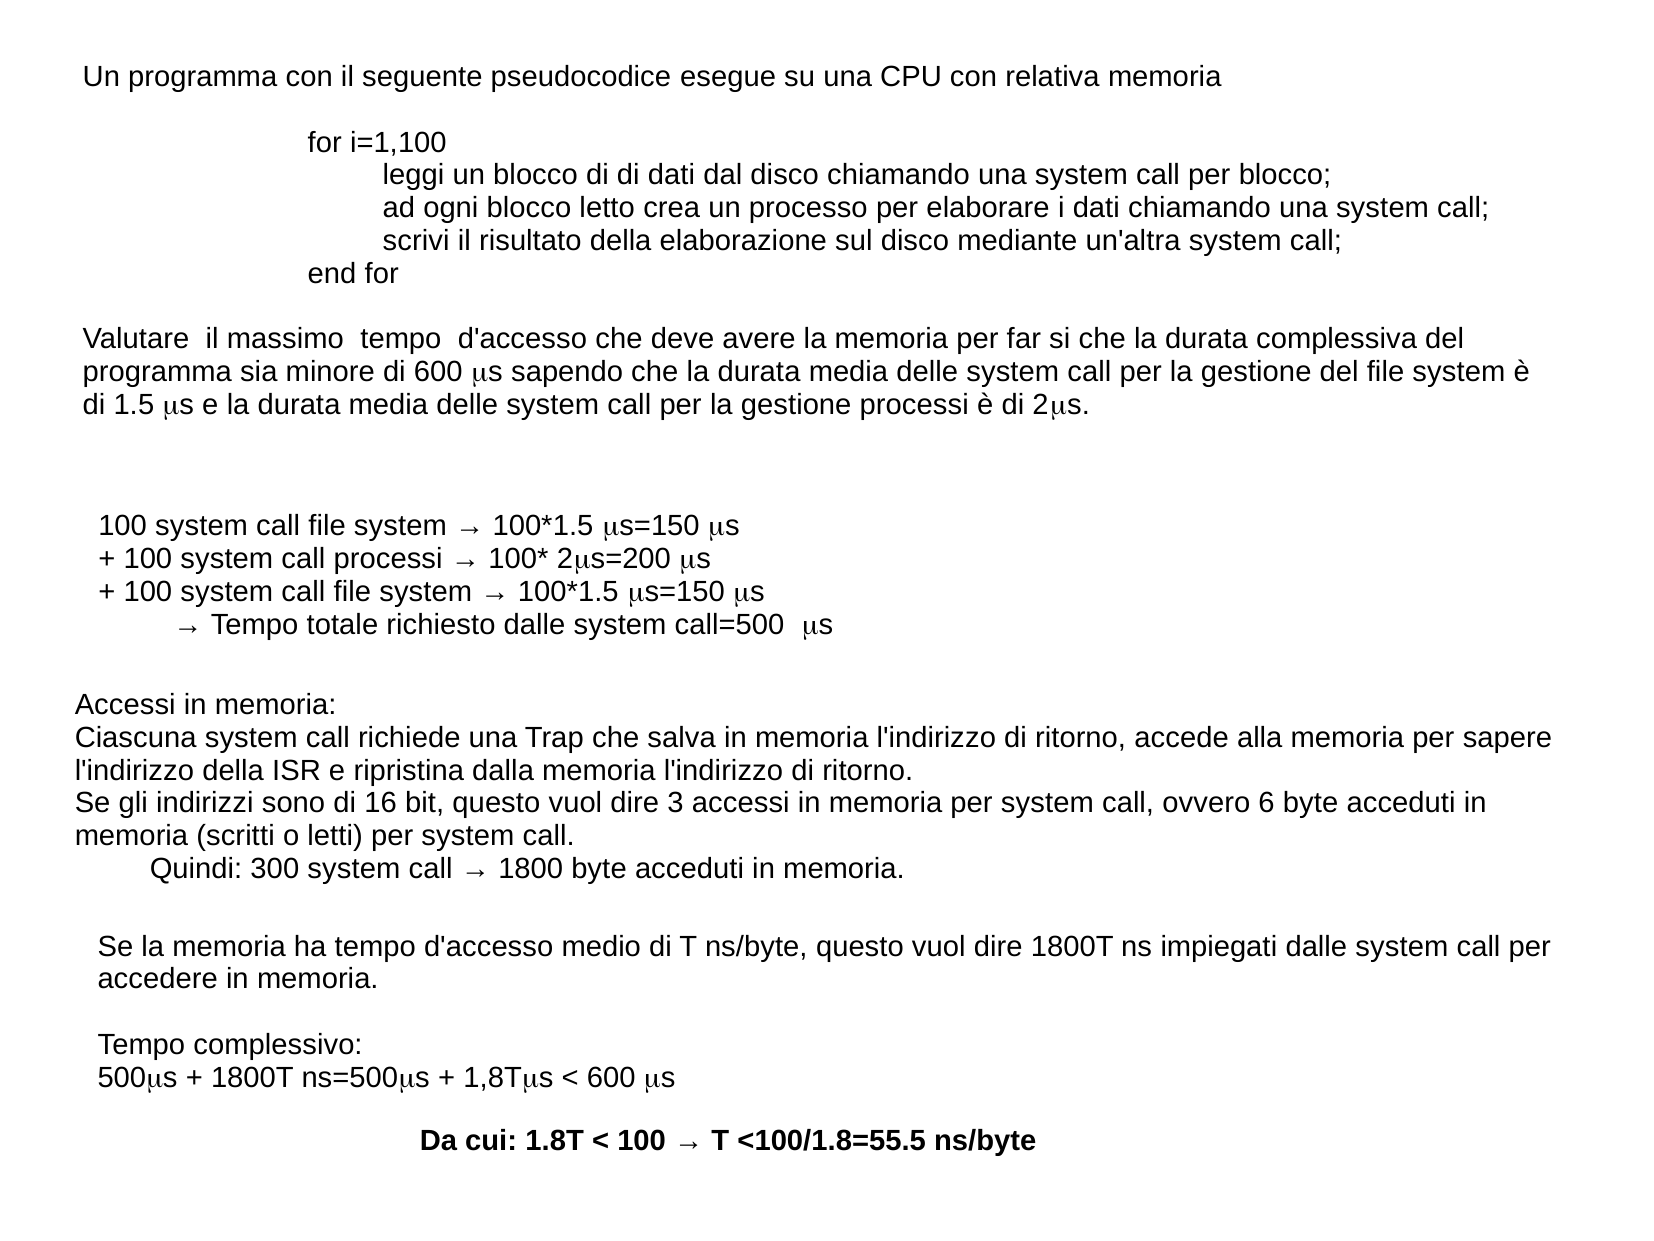

# Un programma con il seguente pseudocodice esegue su una CPU con relativa memoria
 			for i=1,100
 				leggi un blocco di di dati dal disco chiamando una system call per blocco;
 				ad ogni blocco letto crea un processo per elaborare i dati chiamando una system call;
 				scrivi il risultato della elaborazione sul disco mediante un'altra system call;
 			end for
Valutare il massimo tempo d'accesso che deve avere la memoria per far si che la durata complessiva del programma sia minore di 600 ms sapendo che la durata media delle system call per la gestione del file system è di 1.5 ms e la durata media delle system call per la gestione processi è di 2ms.
100 system call file system → 100*1.5 ms=150 ms
+ 100 system call processi → 100* 2ms=200 ms
+ 100 system call file system → 100*1.5 ms=150 ms
	→ Tempo totale richiesto dalle system call=500 ms
Accessi in memoria:
Ciascuna system call richiede una Trap che salva in memoria l'indirizzo di ritorno, accede alla memoria per sapere l'indirizzo della ISR e ripristina dalla memoria l'indirizzo di ritorno.
Se gli indirizzi sono di 16 bit, questo vuol dire 3 accessi in memoria per system call, ovvero 6 byte acceduti in memoria (scritti o letti) per system call.
	Quindi: 300 system call → 1800 byte acceduti in memoria.
Se la memoria ha tempo d'accesso medio di T ns/byte, questo vuol dire 1800T ns impiegati dalle system call per accedere in memoria.
Tempo complessivo:
500ms + 1800T ns=500ms + 1,8Tms < 600 ms
				Da cui: 1.8T < 100 → T <100/1.8=55.5 ns/byte